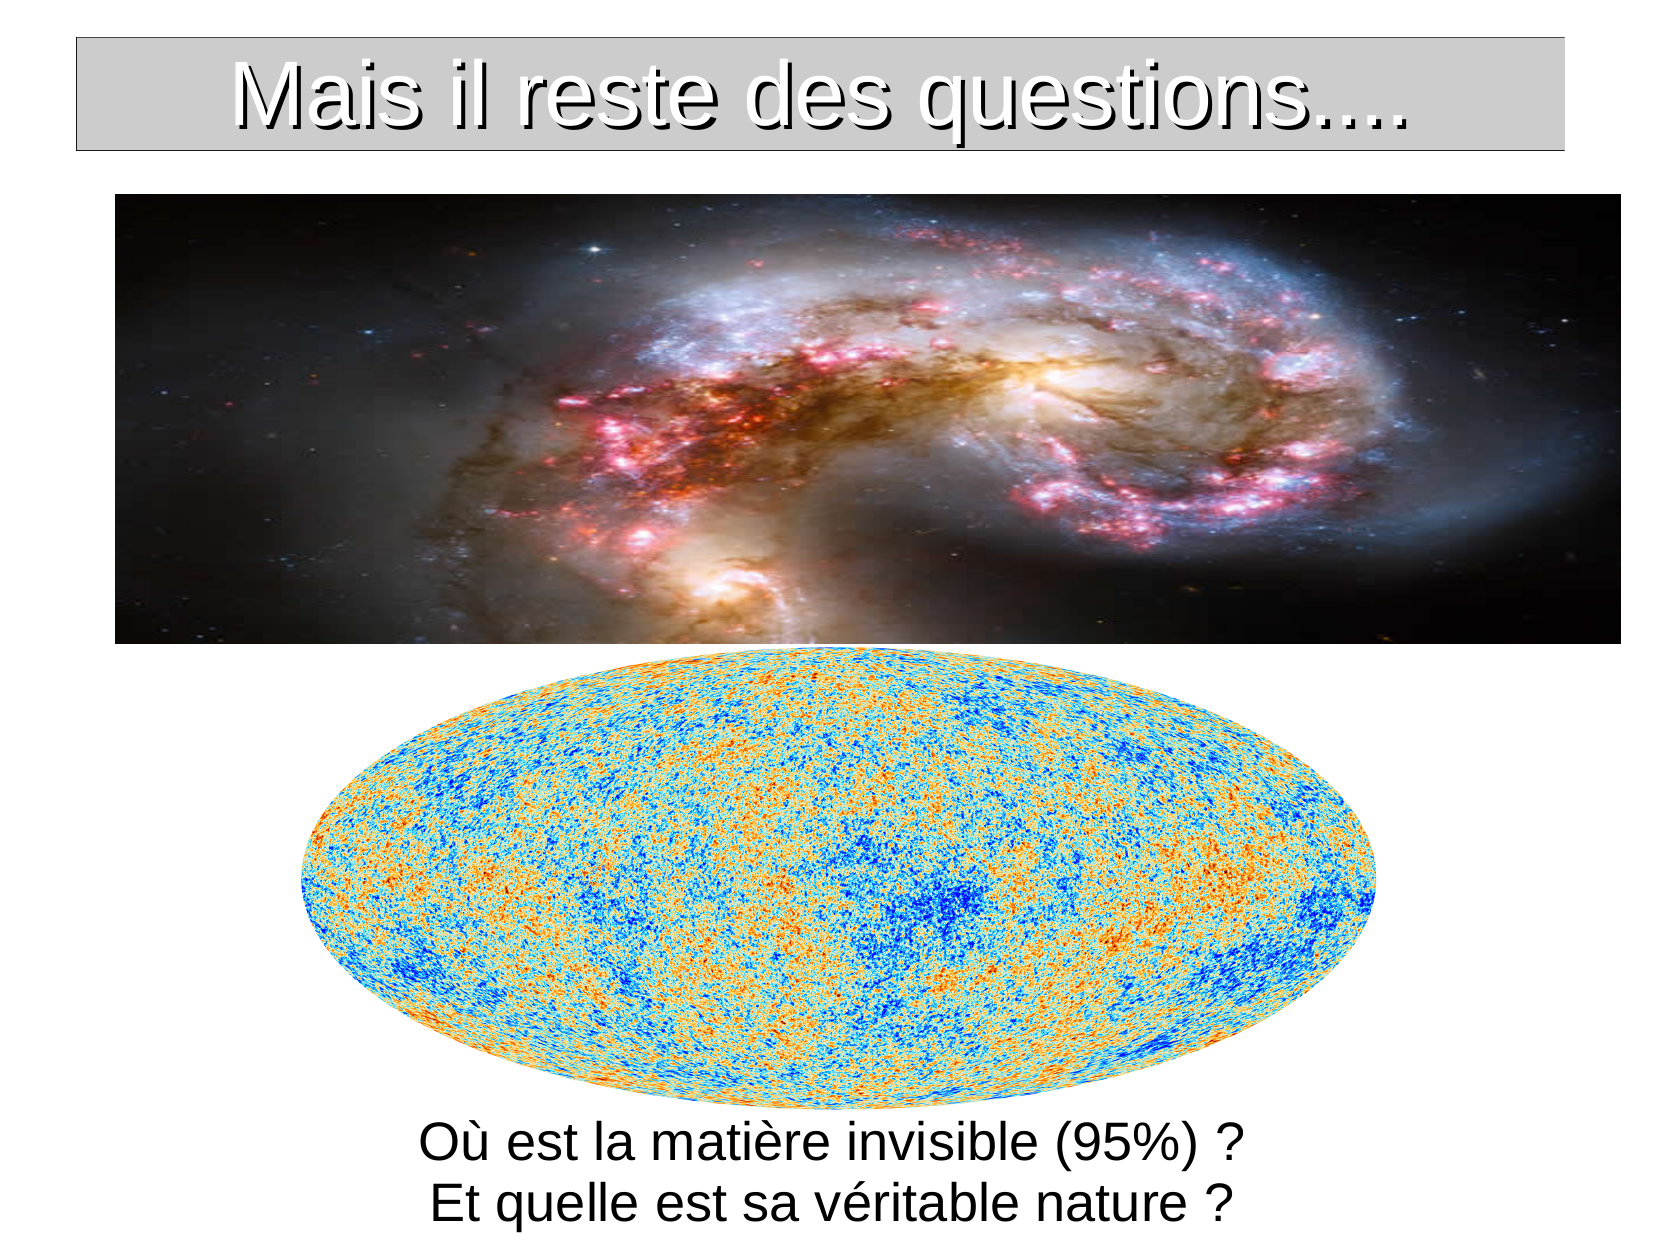

# Mais il reste des questions....
Où est la matière invisible (95%) ?
Et quelle est sa véritable nature ?
Où est la matière invisible (95%) ?
Et quelle est sa véritable nature ?